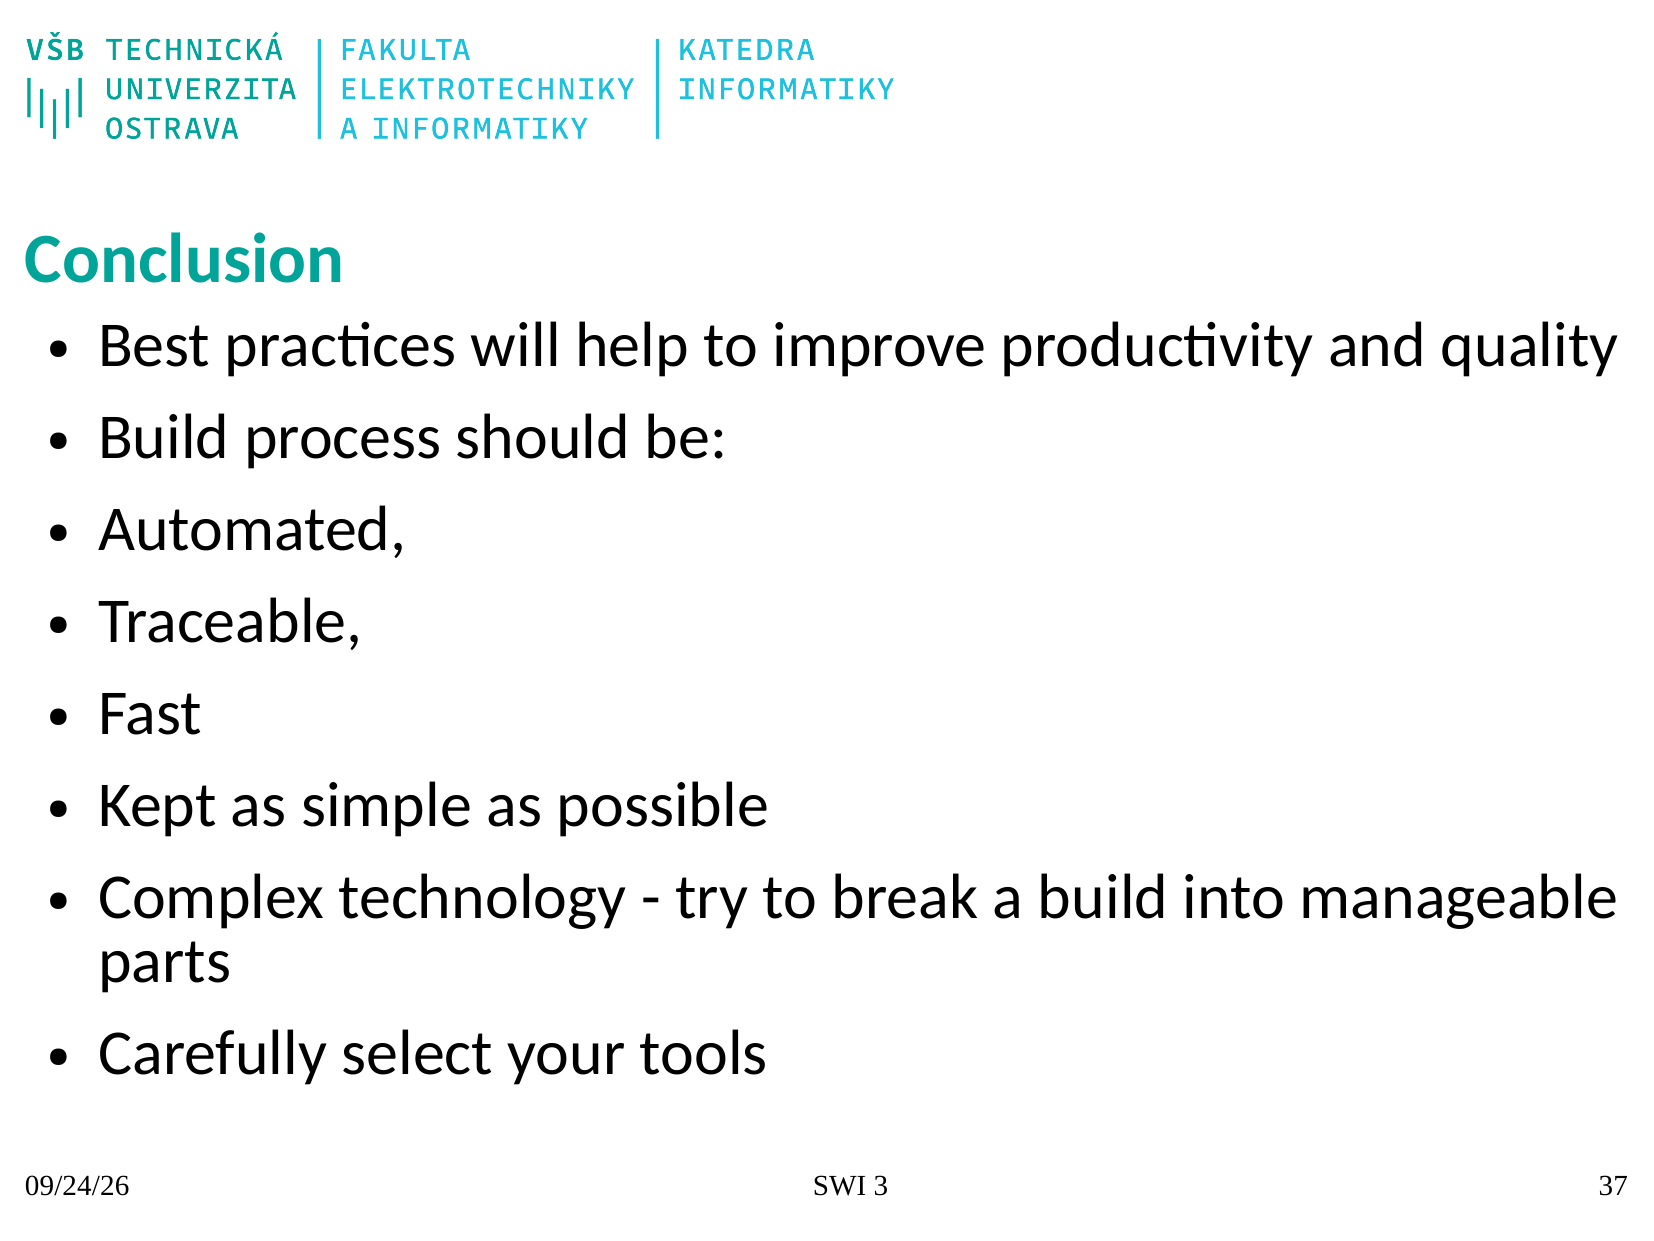

# Conclusion
Best practices will help to improve productivity and quality
Build process should be:
Automated,
Traceable,
Fast
Kept as simple as possible
Complex technology - try to break a build into manageable parts
Carefully select your tools
SWI 3
37